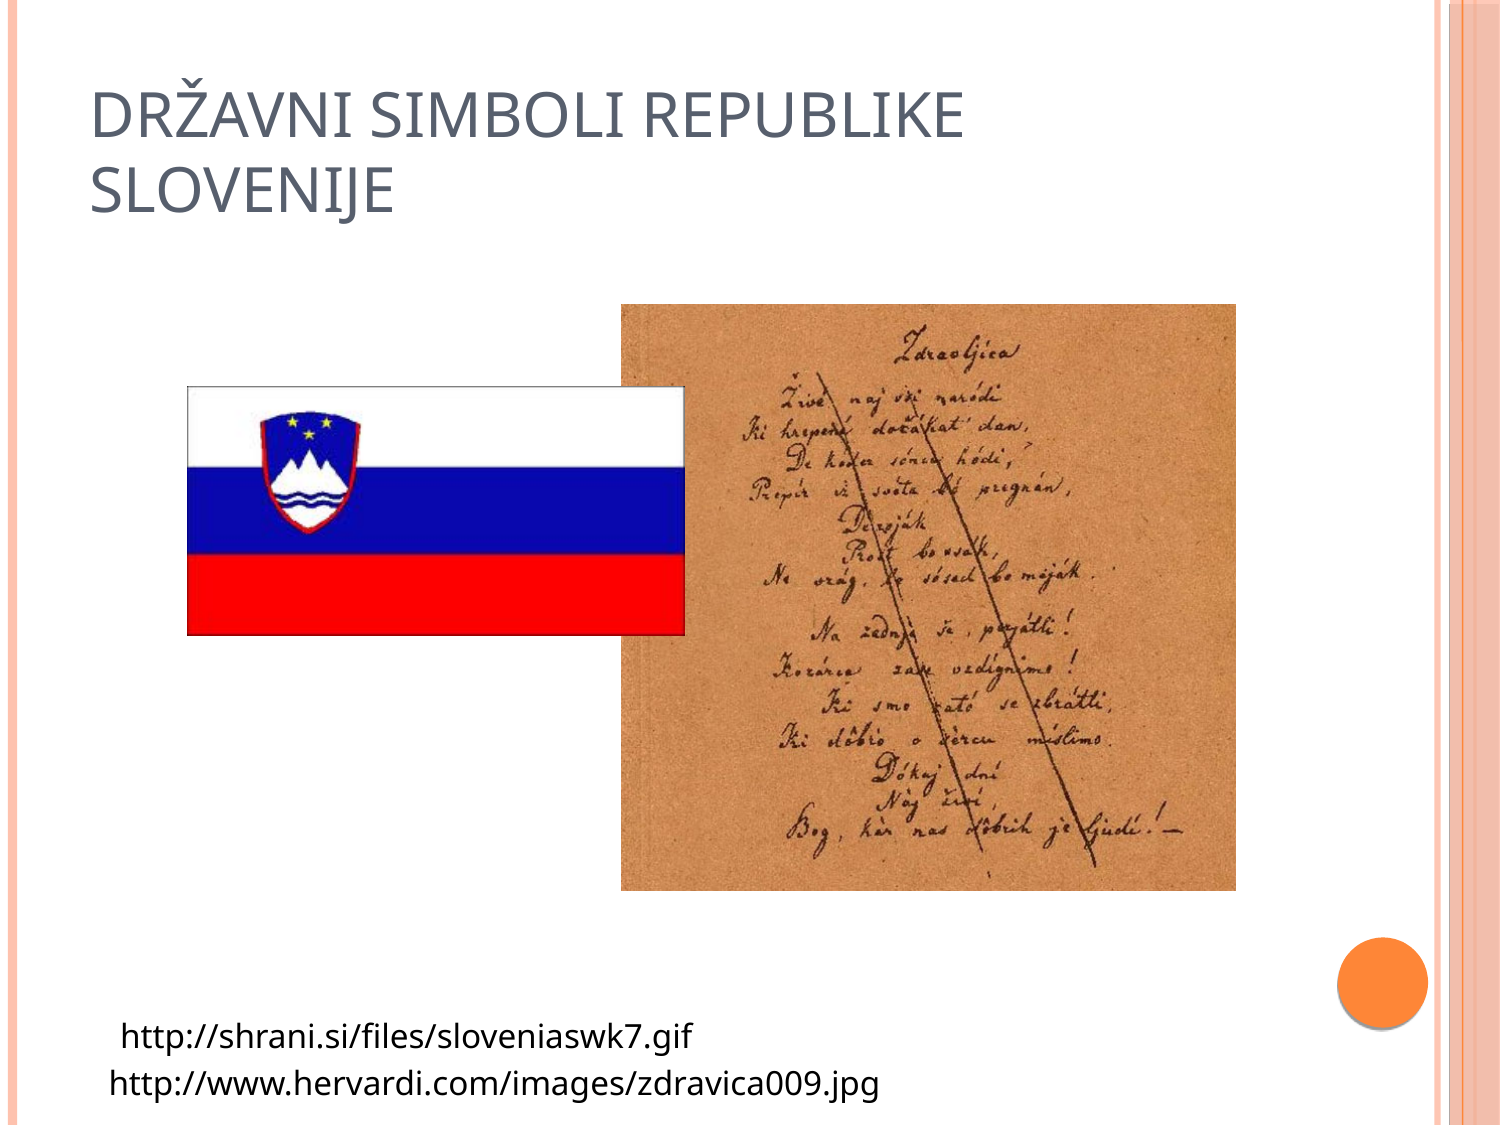

# Državni simboli republike slovenije
http://shrani.si/files/sloveniaswk7.gif
http://www.hervardi.com/images/zdravica009.jpg